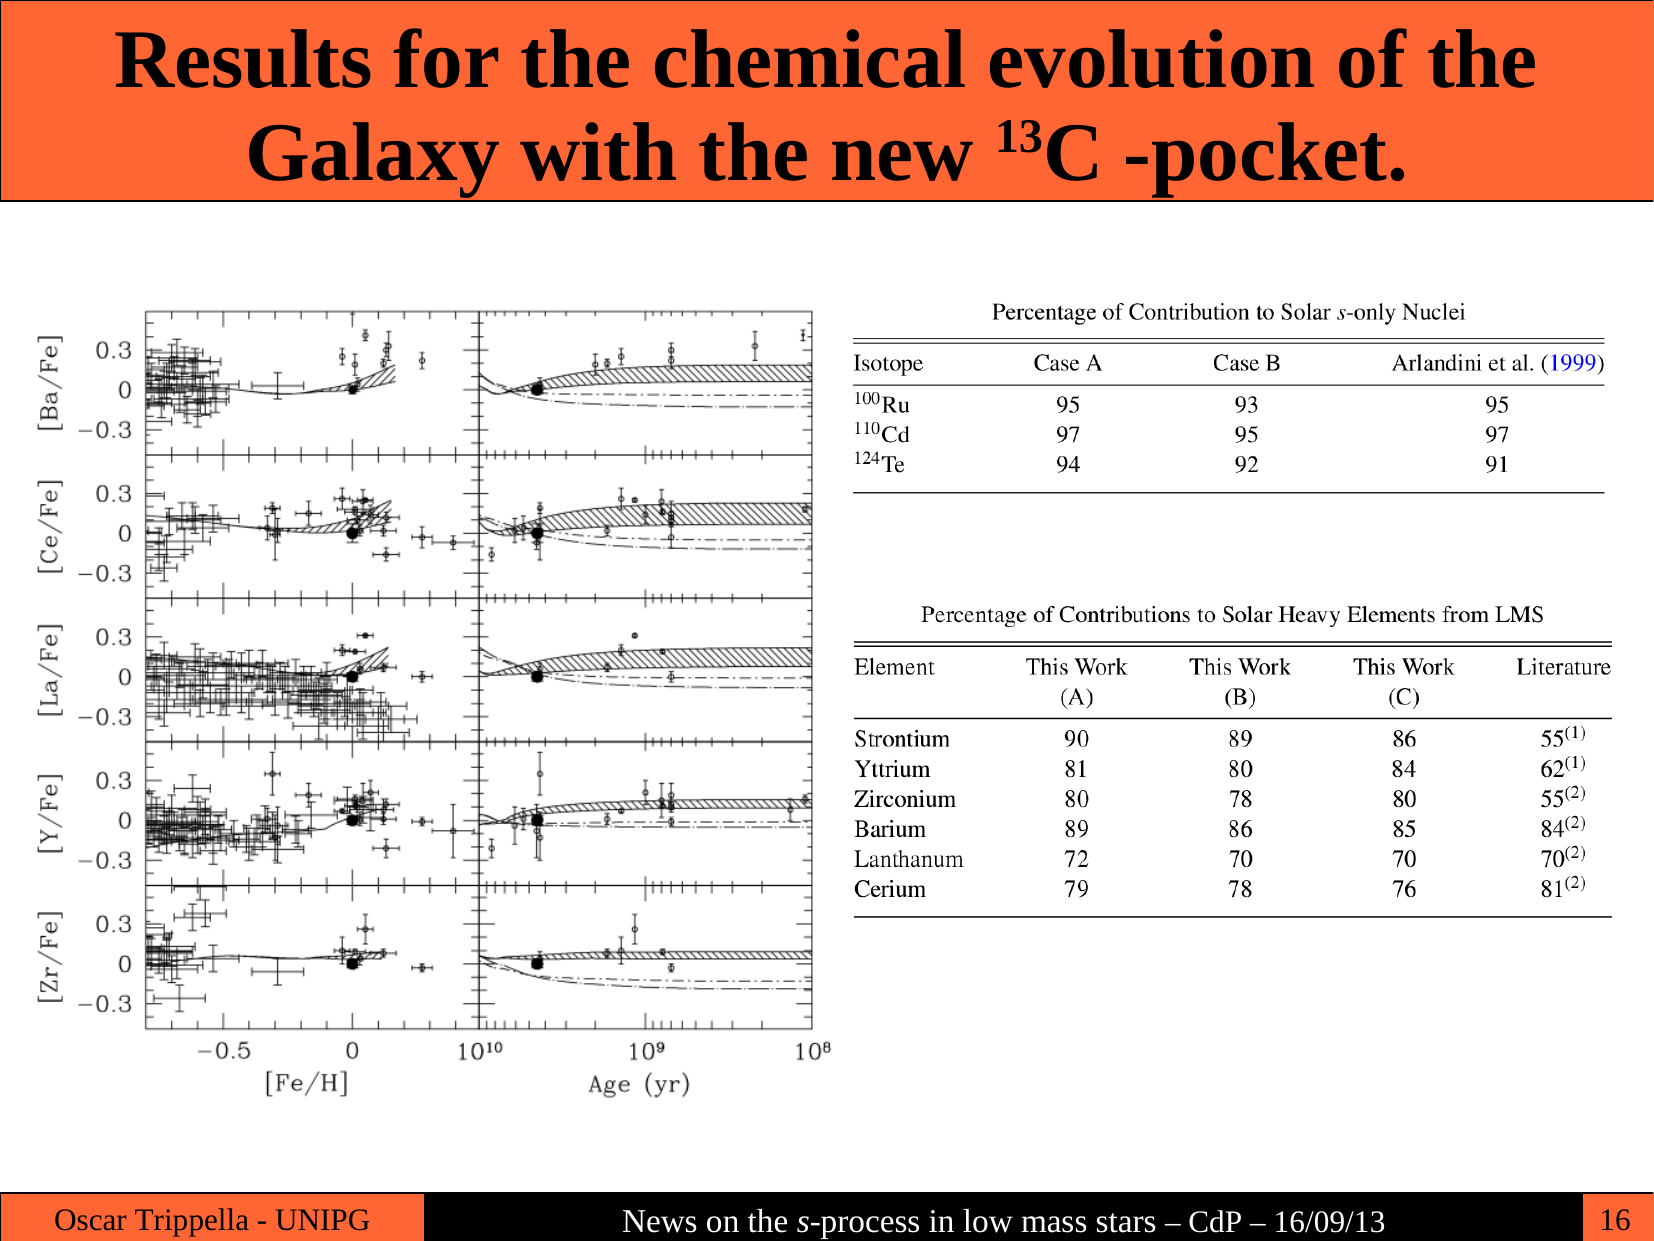

Results for the chemical evolution of the Galaxy with the new 13C -pocket.
Oscar Trippella - UNIPG
News on the s-process in low mass stars – CdP – 16/09/13
16